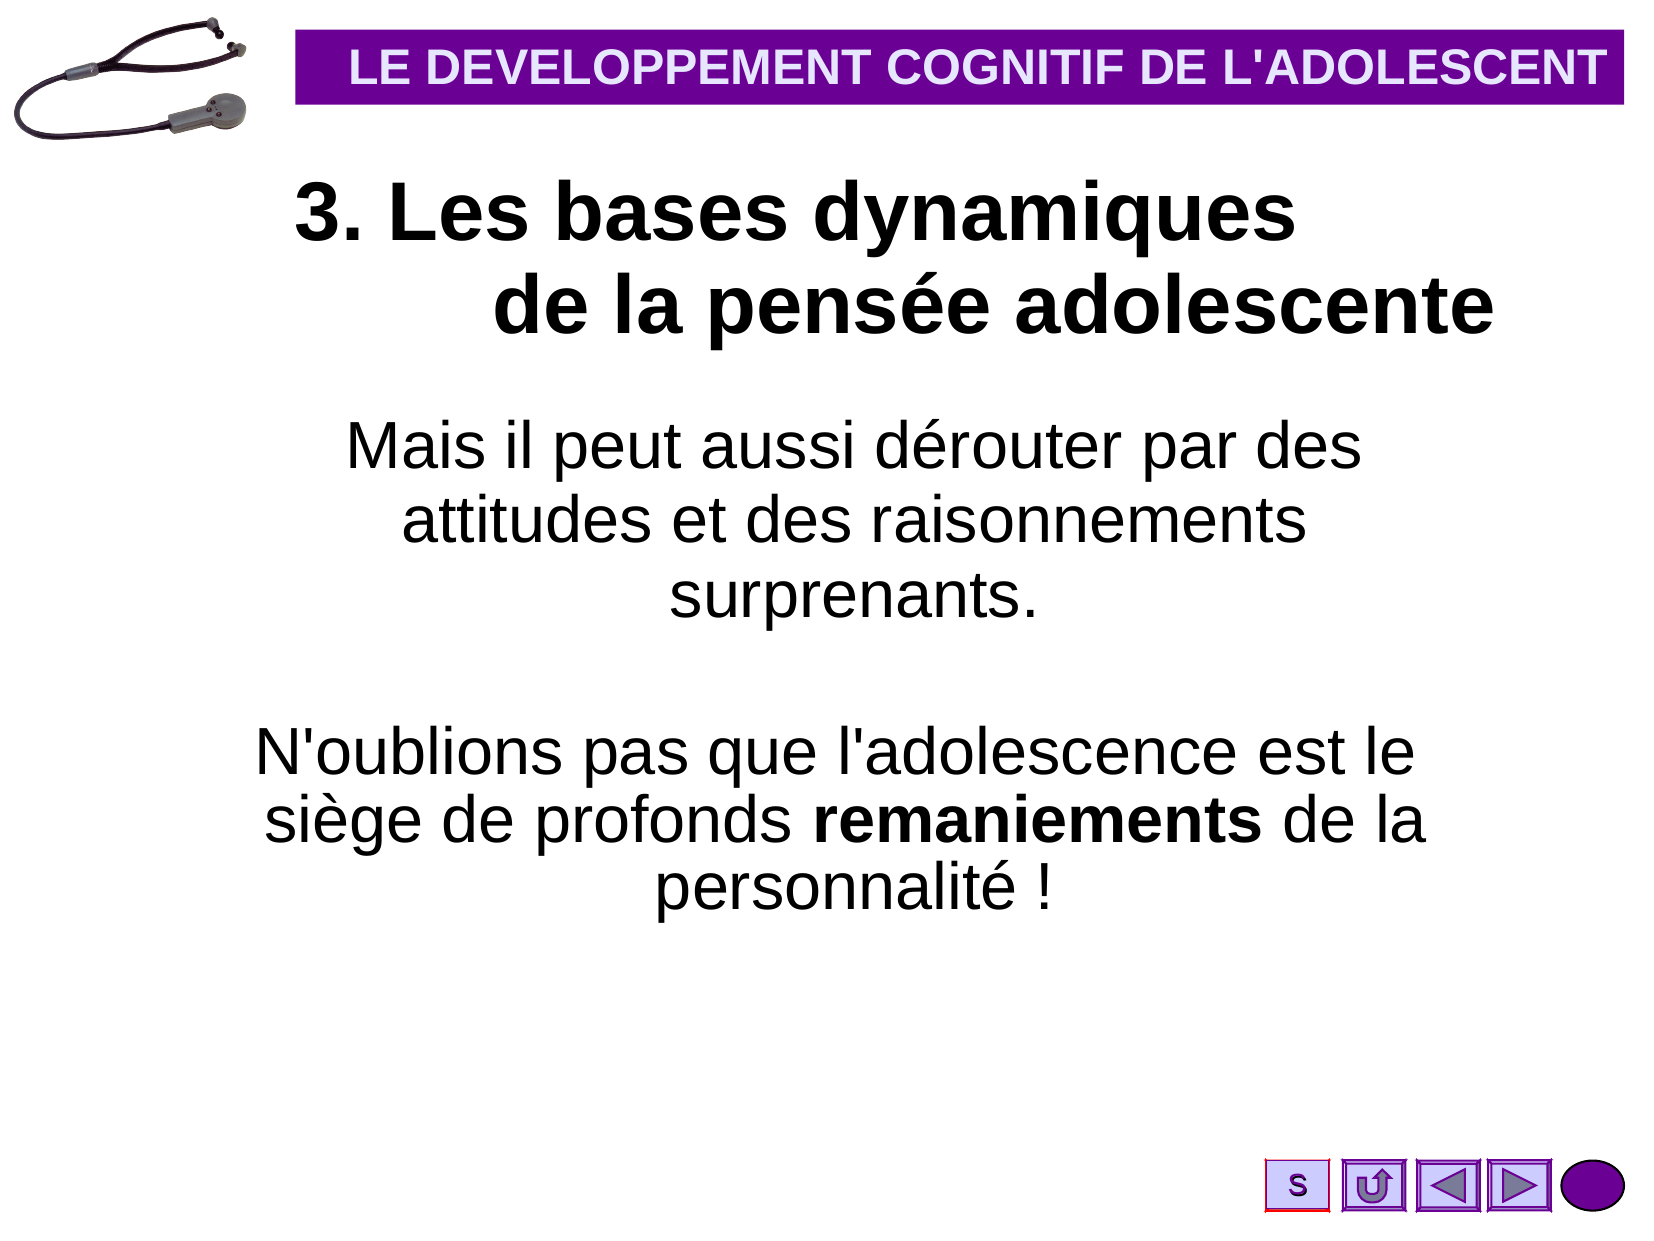

LE DEVELOPPEMENT COGNITIF DE L'ADOLESCENT
 3. Les bases dynamiques
 de la pensée adolescente
# Mais il peut aussi dérouter par des attitudes et des raisonnements surprenants.
 N'oublions pas que l'adolescence est le siège de profonds remaniements de la personnalité !